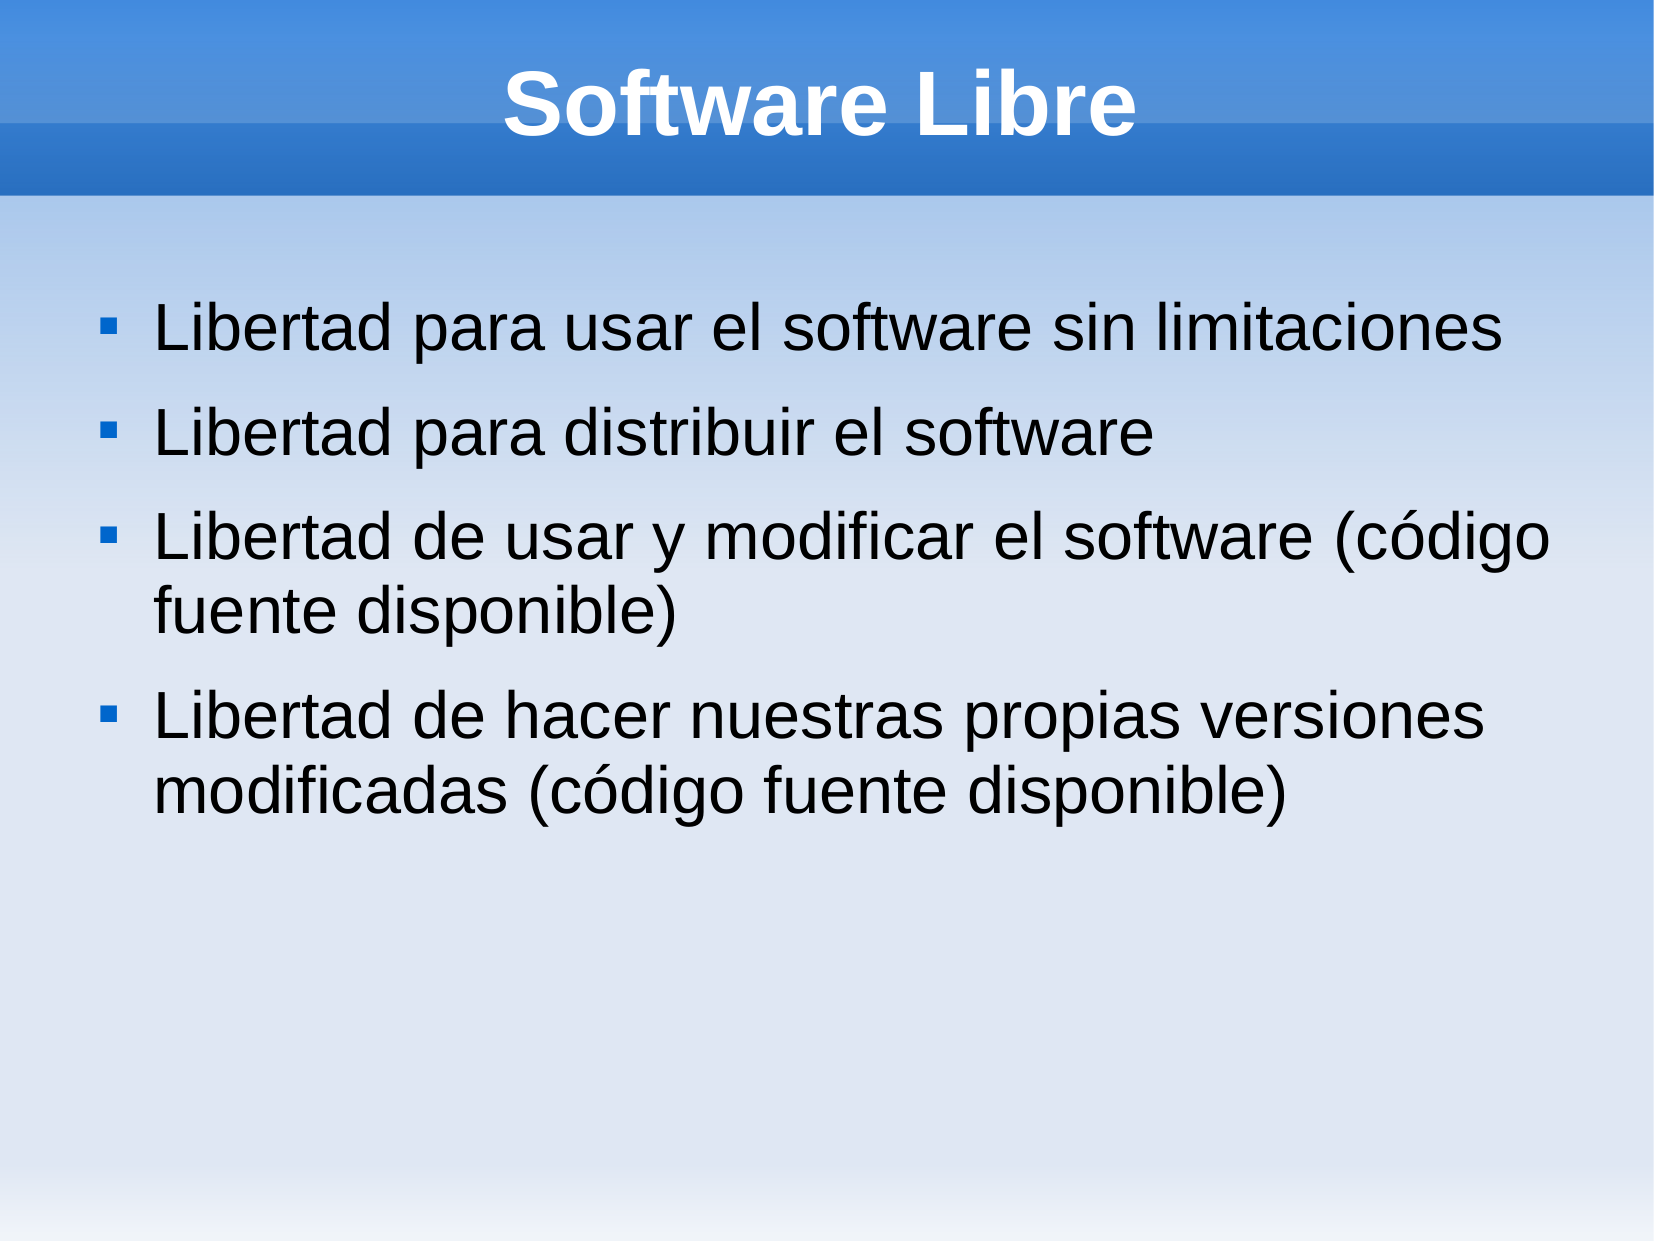

# Software Libre
Libertad para usar el software sin limitaciones
Libertad para distribuir el software
Libertad de usar y modificar el software (código fuente disponible)
Libertad de hacer nuestras propias versiones modificadas (código fuente disponible)